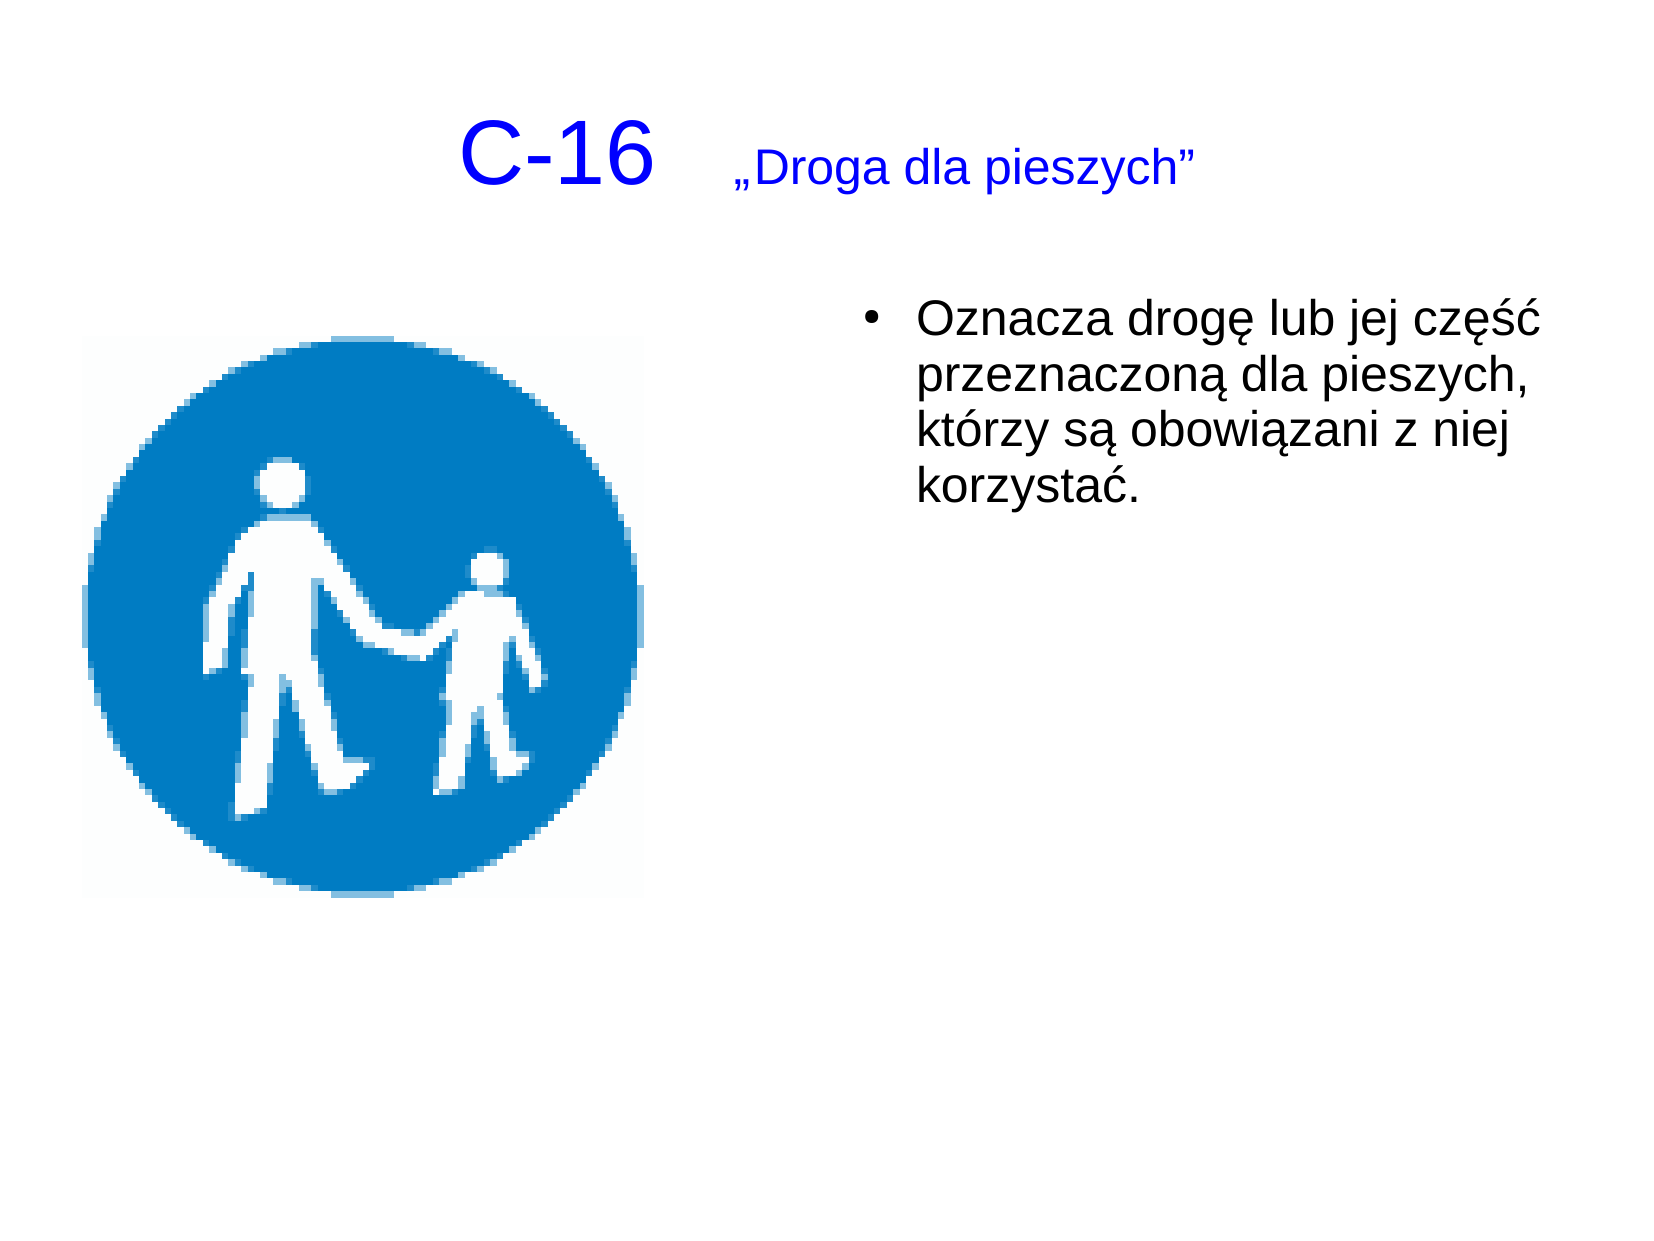

# C-16 „	Droga dla pieszych”
Oznacza drogę lub jej część przeznaczoną dla pieszych, którzy są obowiązani z niej korzystać.